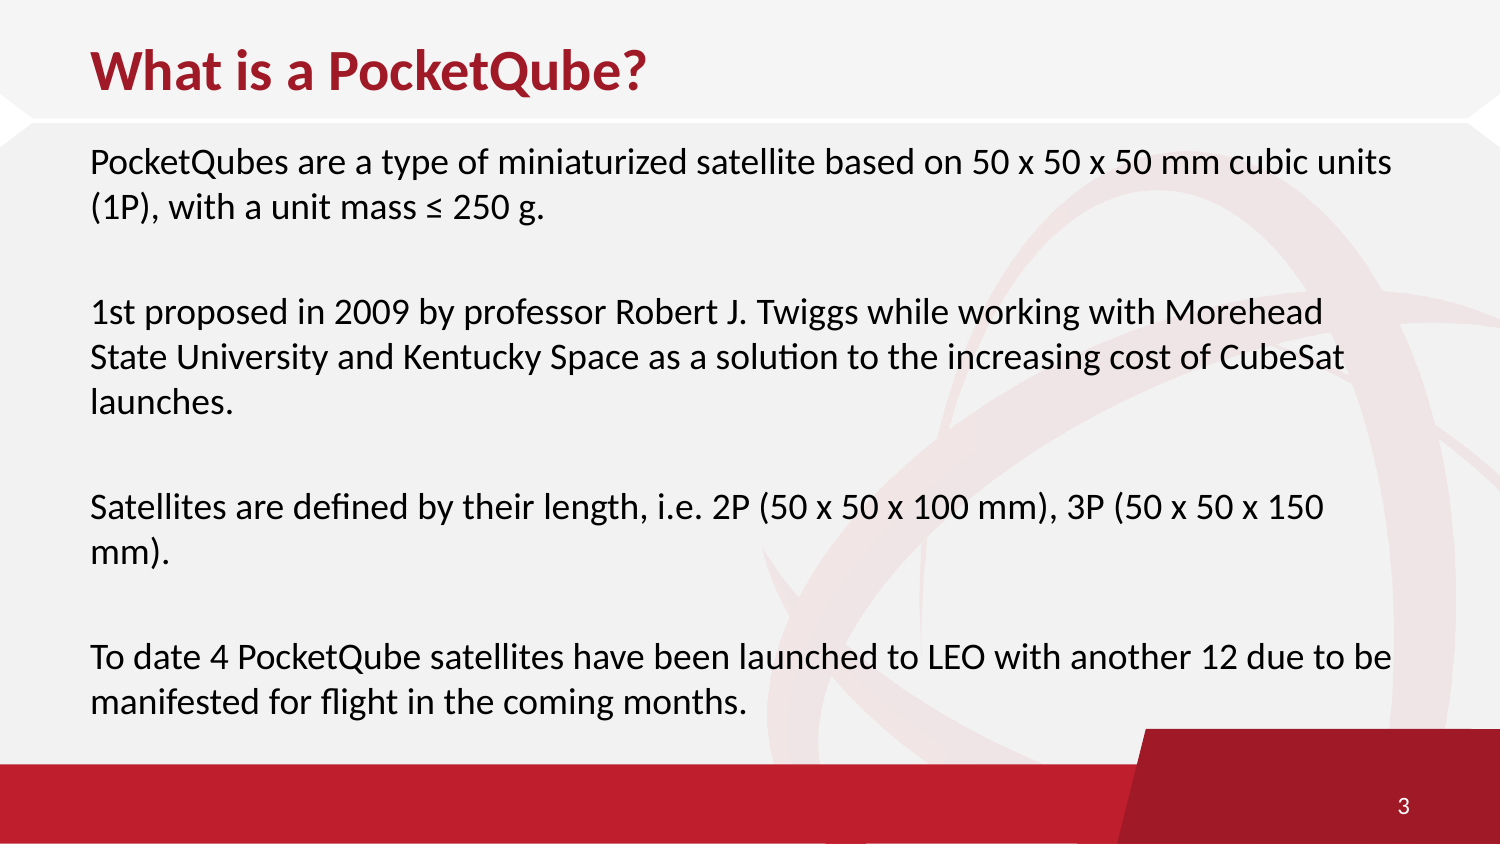

# What is a PocketQube?
PocketQubes are a type of miniaturized satellite based on 50 x 50 x 50 mm cubic units (1P), with a unit mass ≤ 250 g.
1st proposed in 2009 by professor Robert J. Twiggs while working with Morehead State University and Kentucky Space as a solution to the increasing cost of CubeSat launches.
Satellites are defined by their length, i.e. 2P (50 x 50 x 100 mm), 3P (50 x 50 x 150 mm).
To date 4 PocketQube satellites have been launched to LEO with another 12 due to be manifested for flight in the coming months.